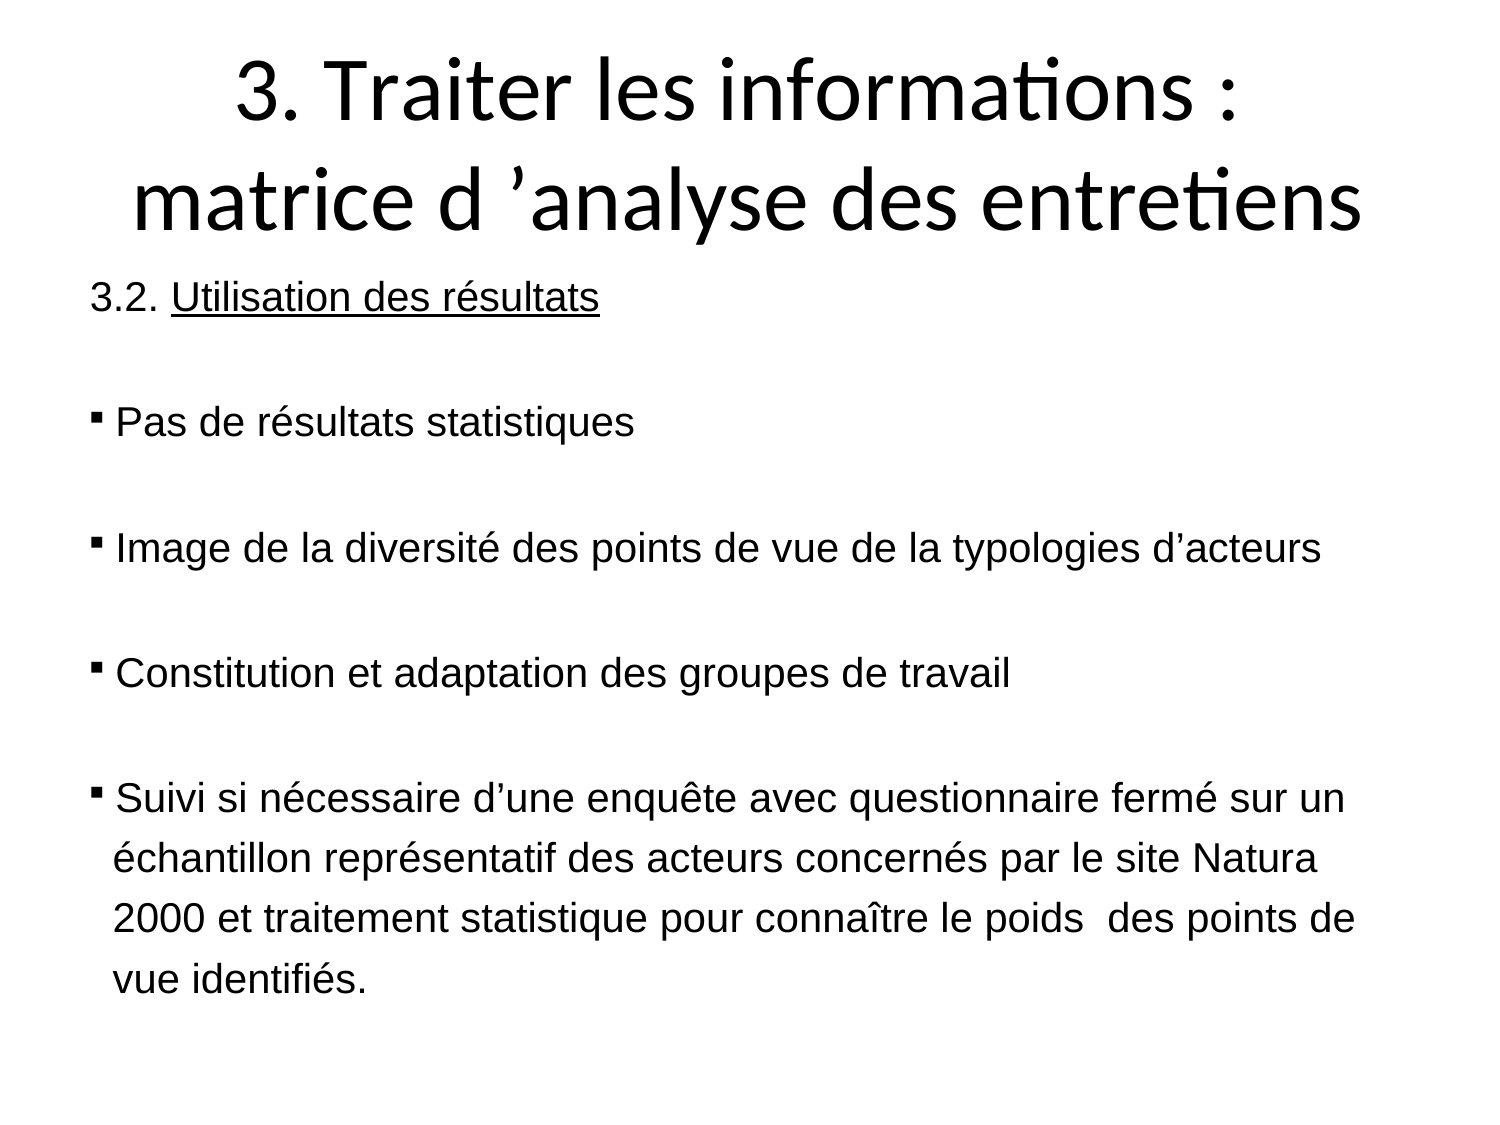

# 3. Traiter les informations : matrice d ’analyse des entretiens
3.2. Utilisation des résultats
 Pas de résultats statistiques
 Image de la diversité des points de vue de la typologies d’acteurs
 Constitution et adaptation des groupes de travail
 Suivi si nécessaire d’une enquête avec questionnaire fermé sur un
 échantillon représentatif des acteurs concernés par le site Natura
 2000 et traitement statistique pour connaître le poids des points de
 vue identifiés.